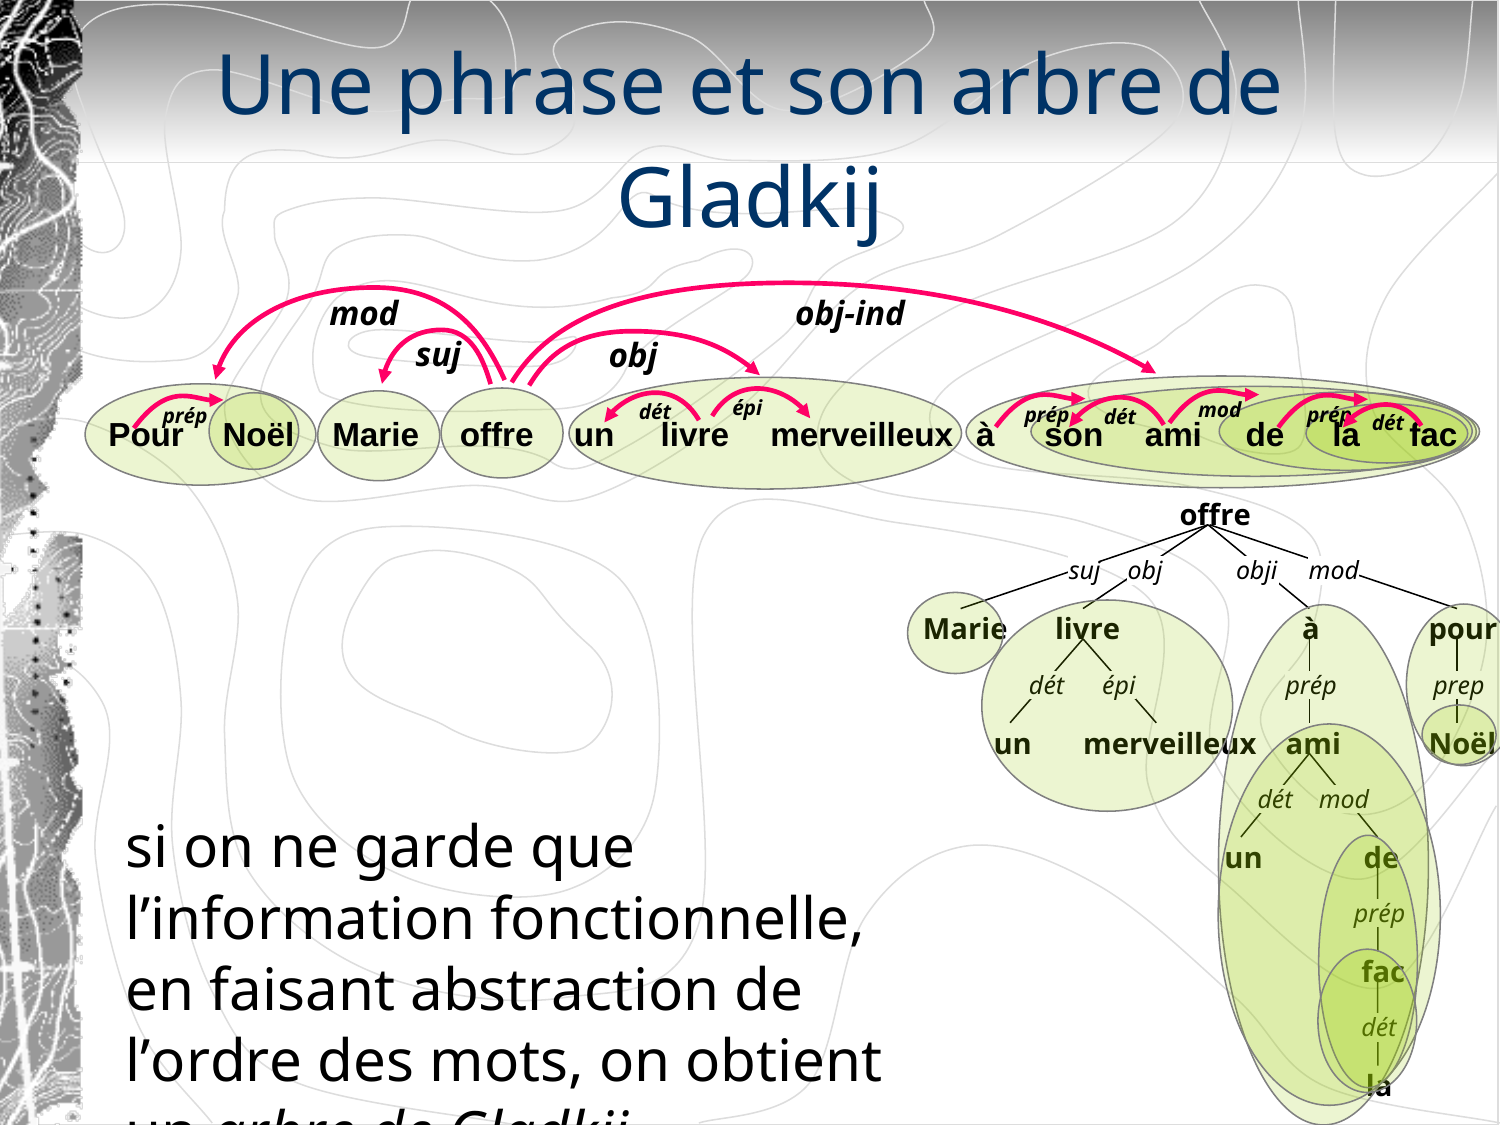

# Une phrase et son arbre de Gladkij
obj-ind
mod
suj
obj
mod
épi
prép
dét
prép
prép
dét
dét
Pour
Noël
Marie
offre
un
livre
merveilleux
à
son
ami
de
la
fac
offre
suj
Marie
obj
livre
dét
épi
un
merveilleux
obji
à
prép
ami
dét
mod
un
de
prép
fac
dét
la
mod
pour
prep
Noël
si on ne garde que l’information fonctionnelle, en faisant abstraction de l’ordre des mots, on obtient un arbre de Gladkij